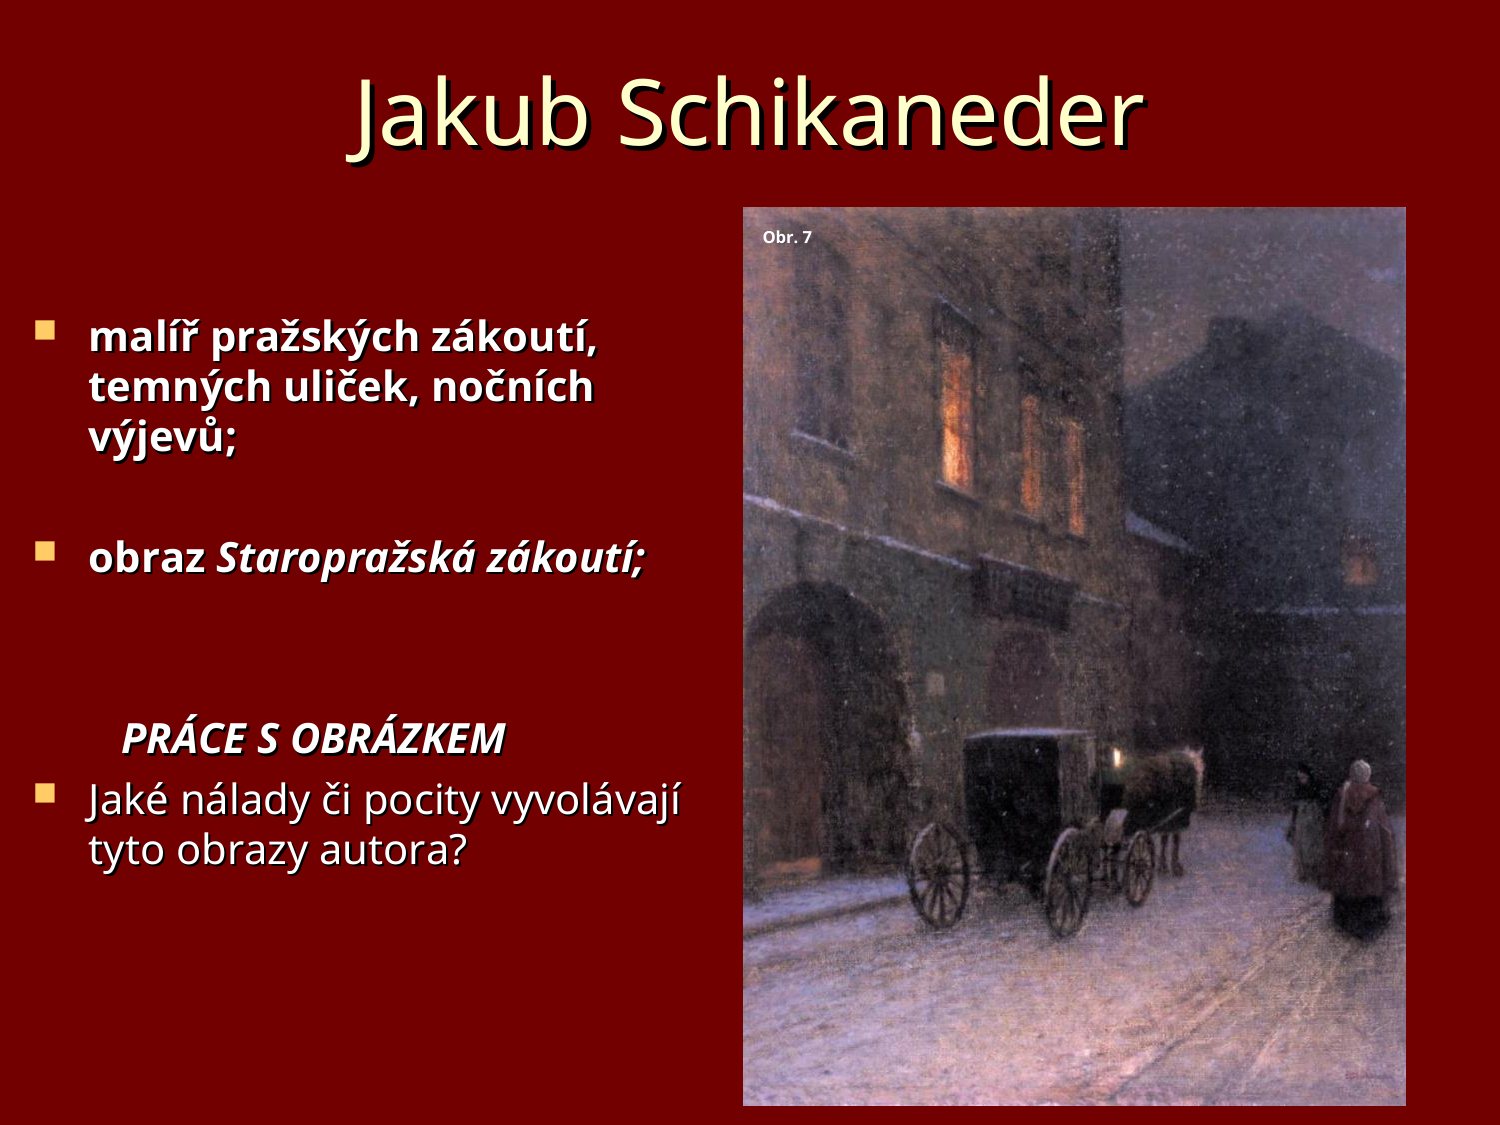

# Jakub Schikaneder
Obr. 7
malíř pražských zákoutí, temných uliček, nočních výjevů;
obraz Staropražská zákoutí;
	 PRÁCE S OBRÁZKEM
Jaké nálady či pocity vyvolávají tyto obrazy autora?